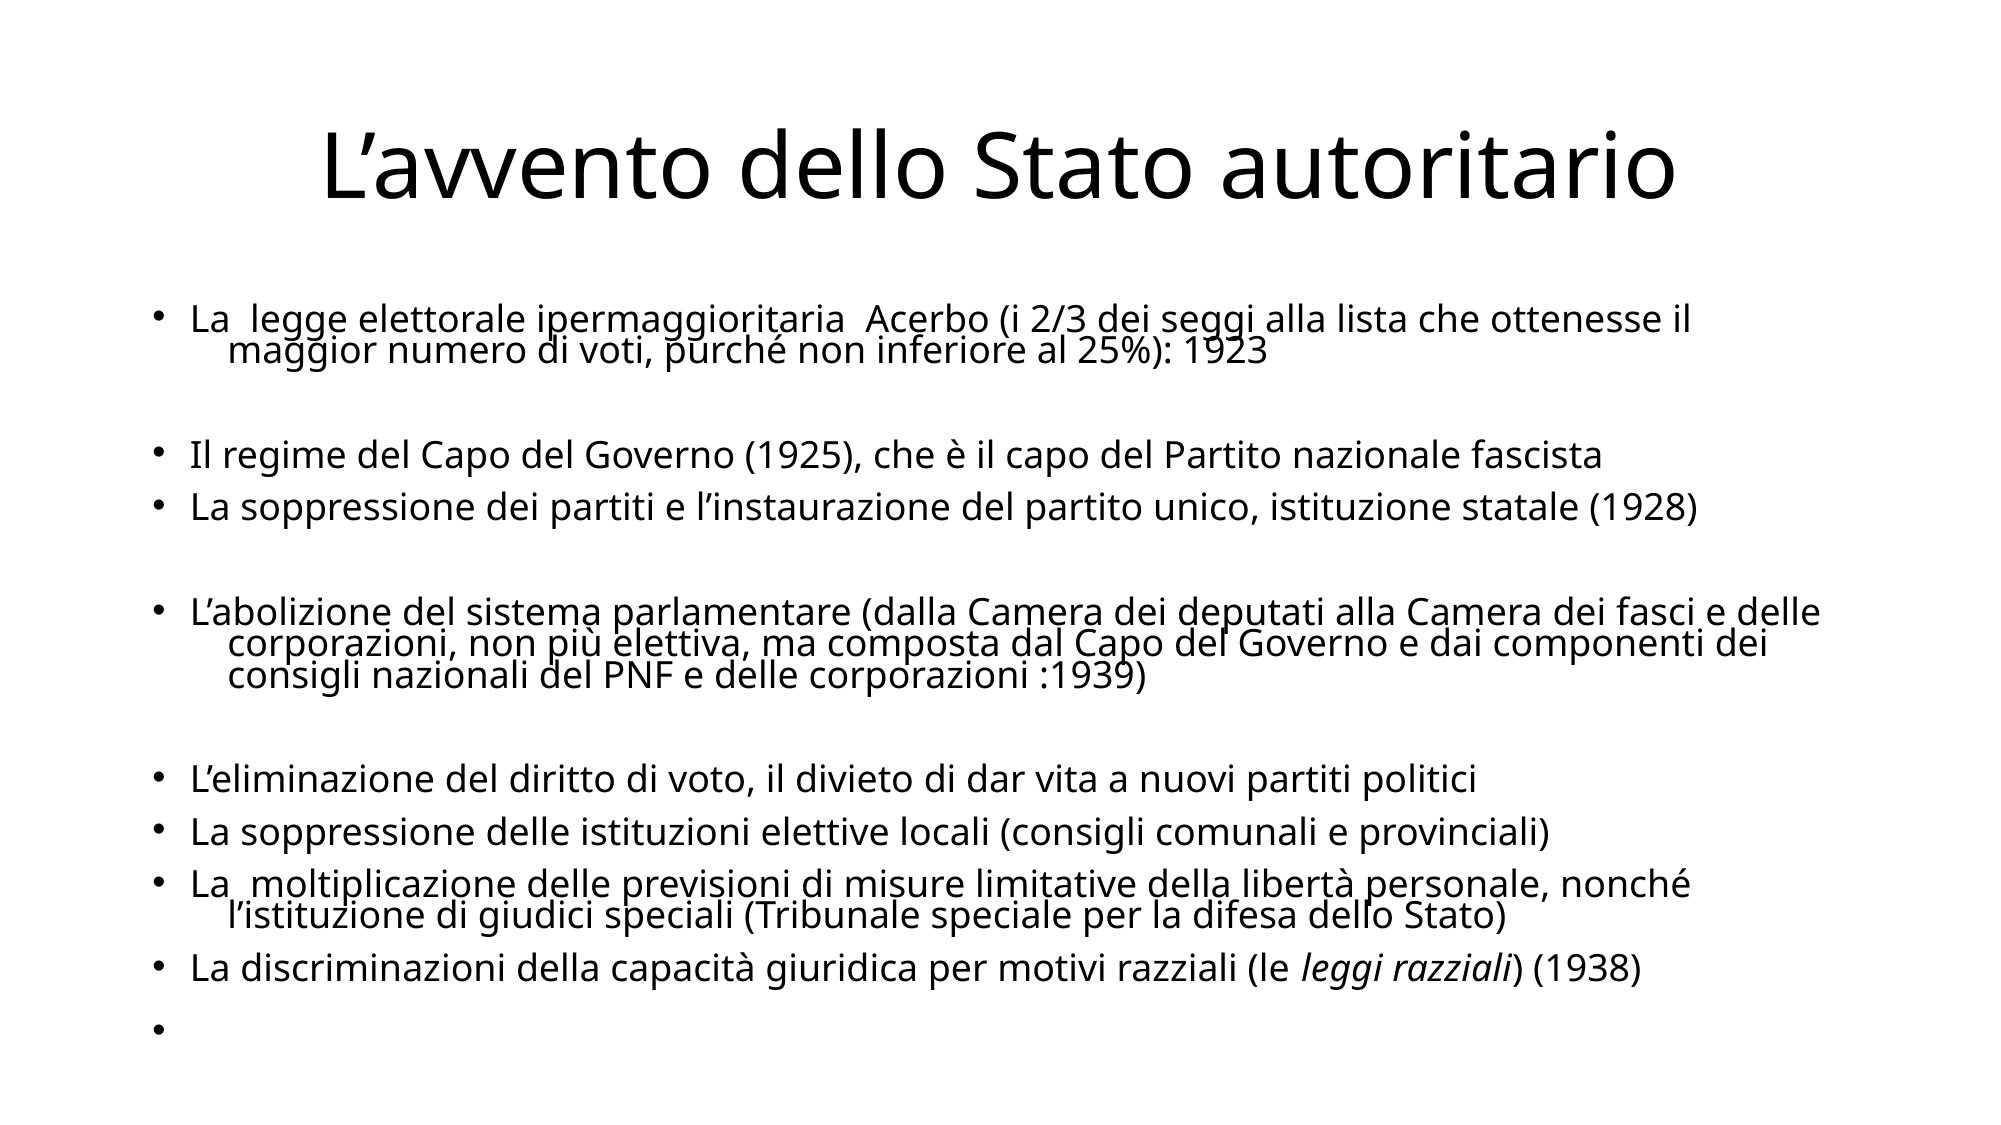

# L’avvento dello Stato autoritario
La legge elettorale ipermaggioritaria Acerbo (i 2/3 dei seggi alla lista che ottenesse il maggior numero di voti, purché non inferiore al 25%): 1923
Il regime del Capo del Governo (1925), che è il capo del Partito nazionale fascista
La soppressione dei partiti e l’instaurazione del partito unico, istituzione statale (1928)
L’abolizione del sistema parlamentare (dalla Camera dei deputati alla Camera dei fasci e delle corporazioni, non più elettiva, ma composta dal Capo del Governo e dai componenti dei consigli nazionali del PNF e delle corporazioni :1939)
L’eliminazione del diritto di voto, il divieto di dar vita a nuovi partiti politici
La soppressione delle istituzioni elettive locali (consigli comunali e provinciali)
La moltiplicazione delle previsioni di misure limitative della libertà personale, nonché l’istituzione di giudici speciali (Tribunale speciale per la difesa dello Stato)
La discriminazioni della capacità giuridica per motivi razziali (le leggi razziali) (1938)